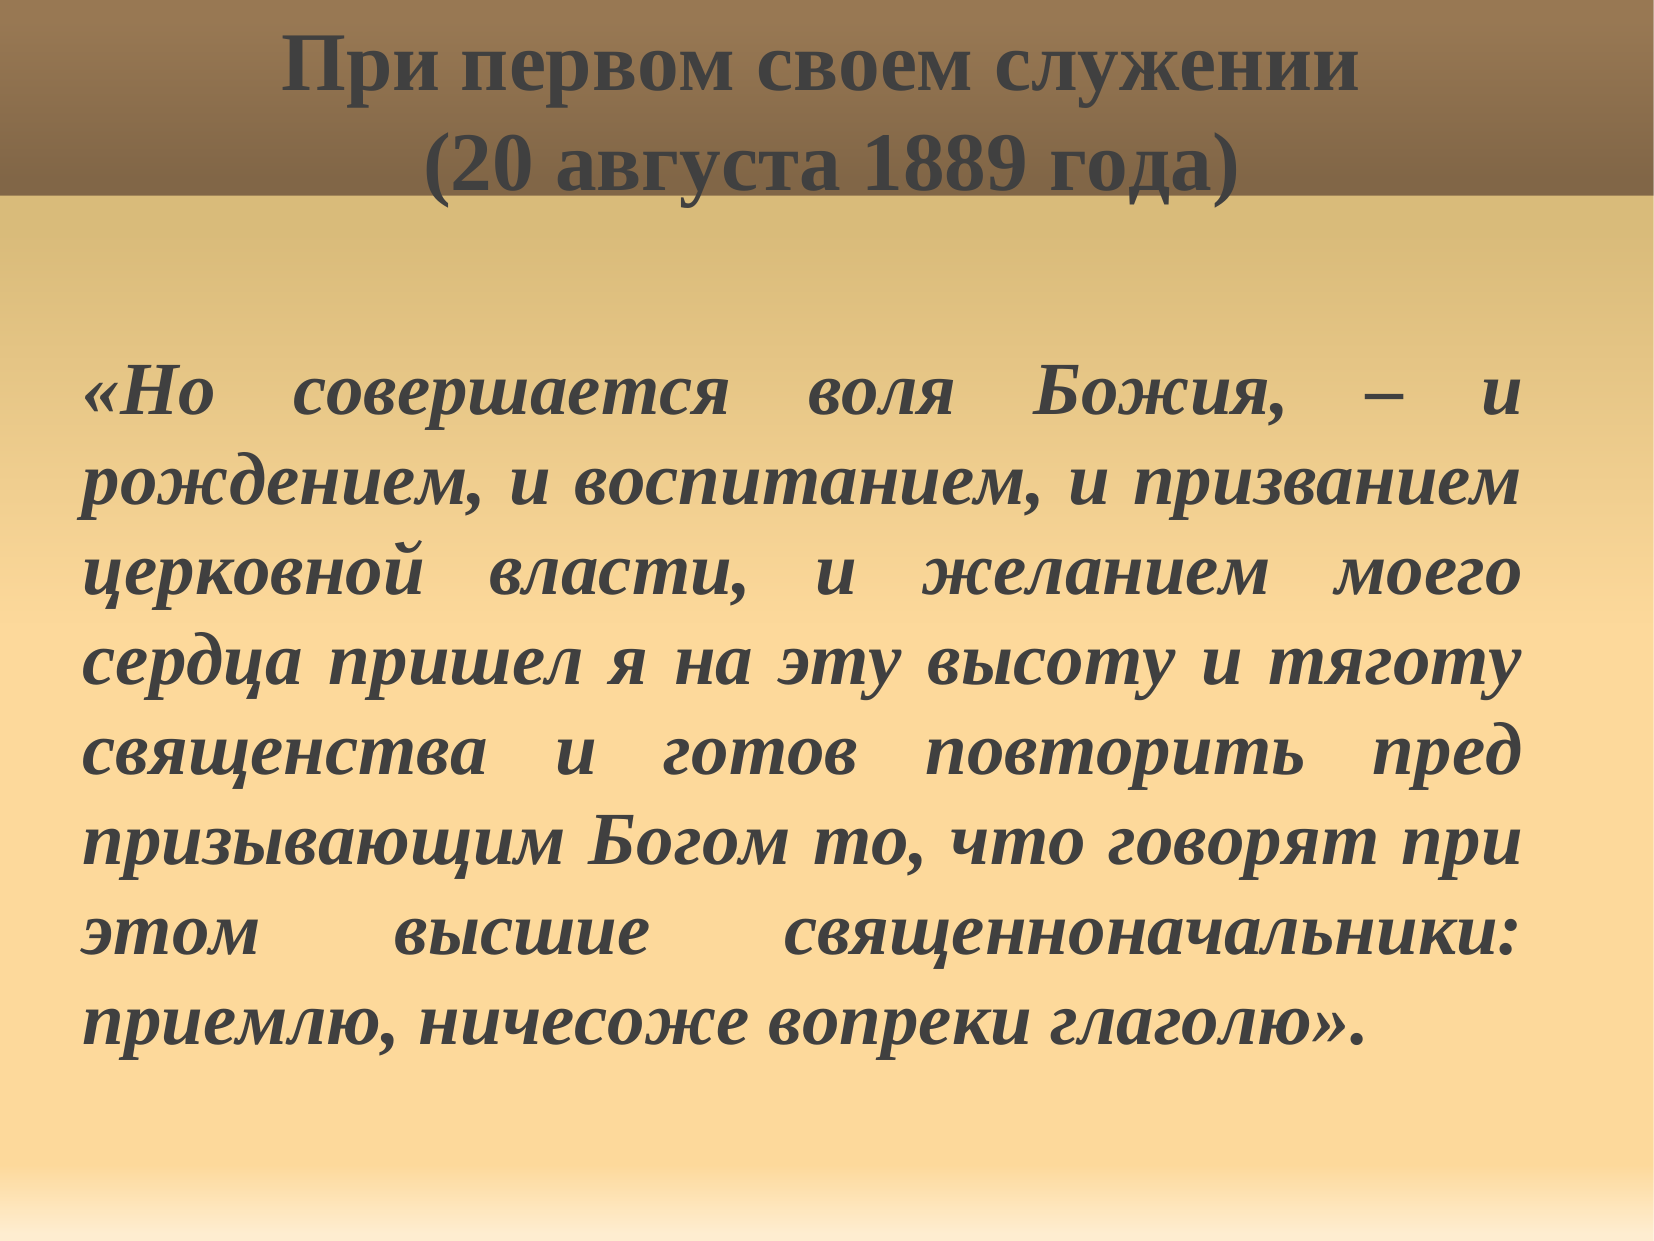

# При первом своем служении (20 августа 1889 года)
«Но совершается воля Божия, – и рождением, и воспитанием, и призванием церковной власти, и желанием моего сердца пришел я на эту высоту и тяготу священства и готов повторить пред призывающим Богом то, что говорят при этом высшие священноначальники: приемлю, ничесоже вопреки глаголю».